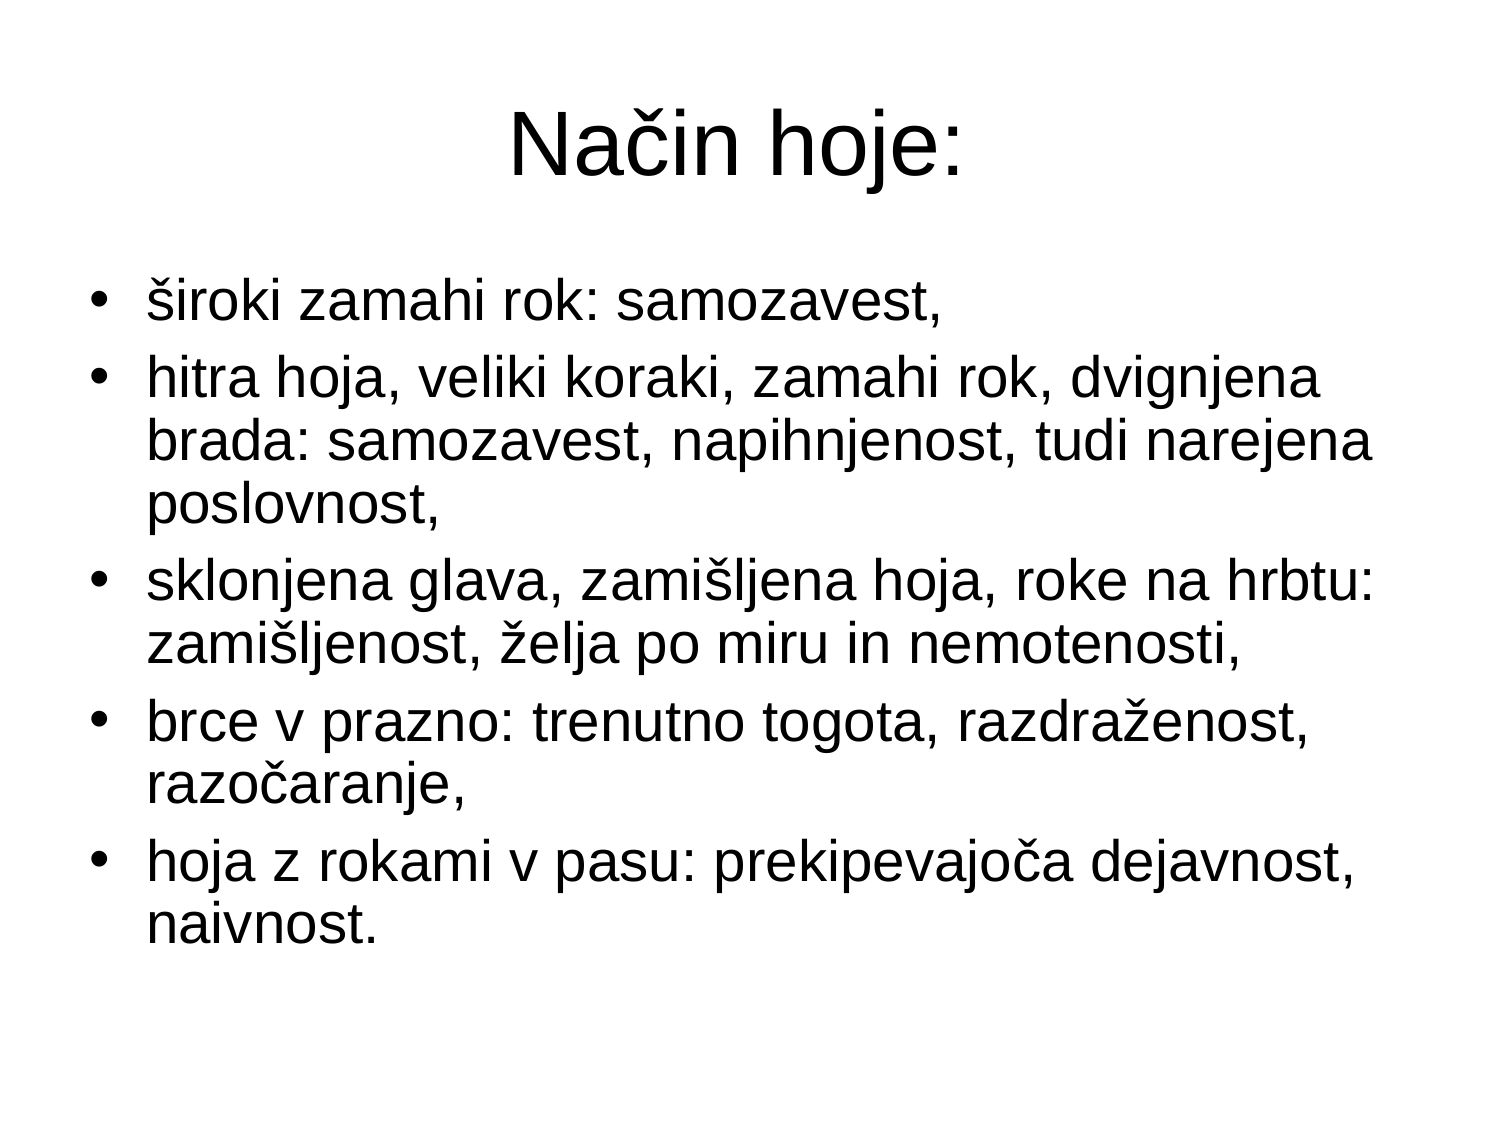

# Način hoje:
široki zamahi rok: samozavest,
hitra hoja, veliki koraki, zamahi rok, dvignjena brada: samozavest, napihnjenost, tudi narejena poslovnost,
sklonjena glava, zamišljena hoja, roke na hrbtu: zamišljenost, želja po miru in nemotenosti,
brce v prazno: trenutno togota, razdraženost, razočaranje,
hoja z rokami v pasu: prekipevajoča dejavnost, naivnost.